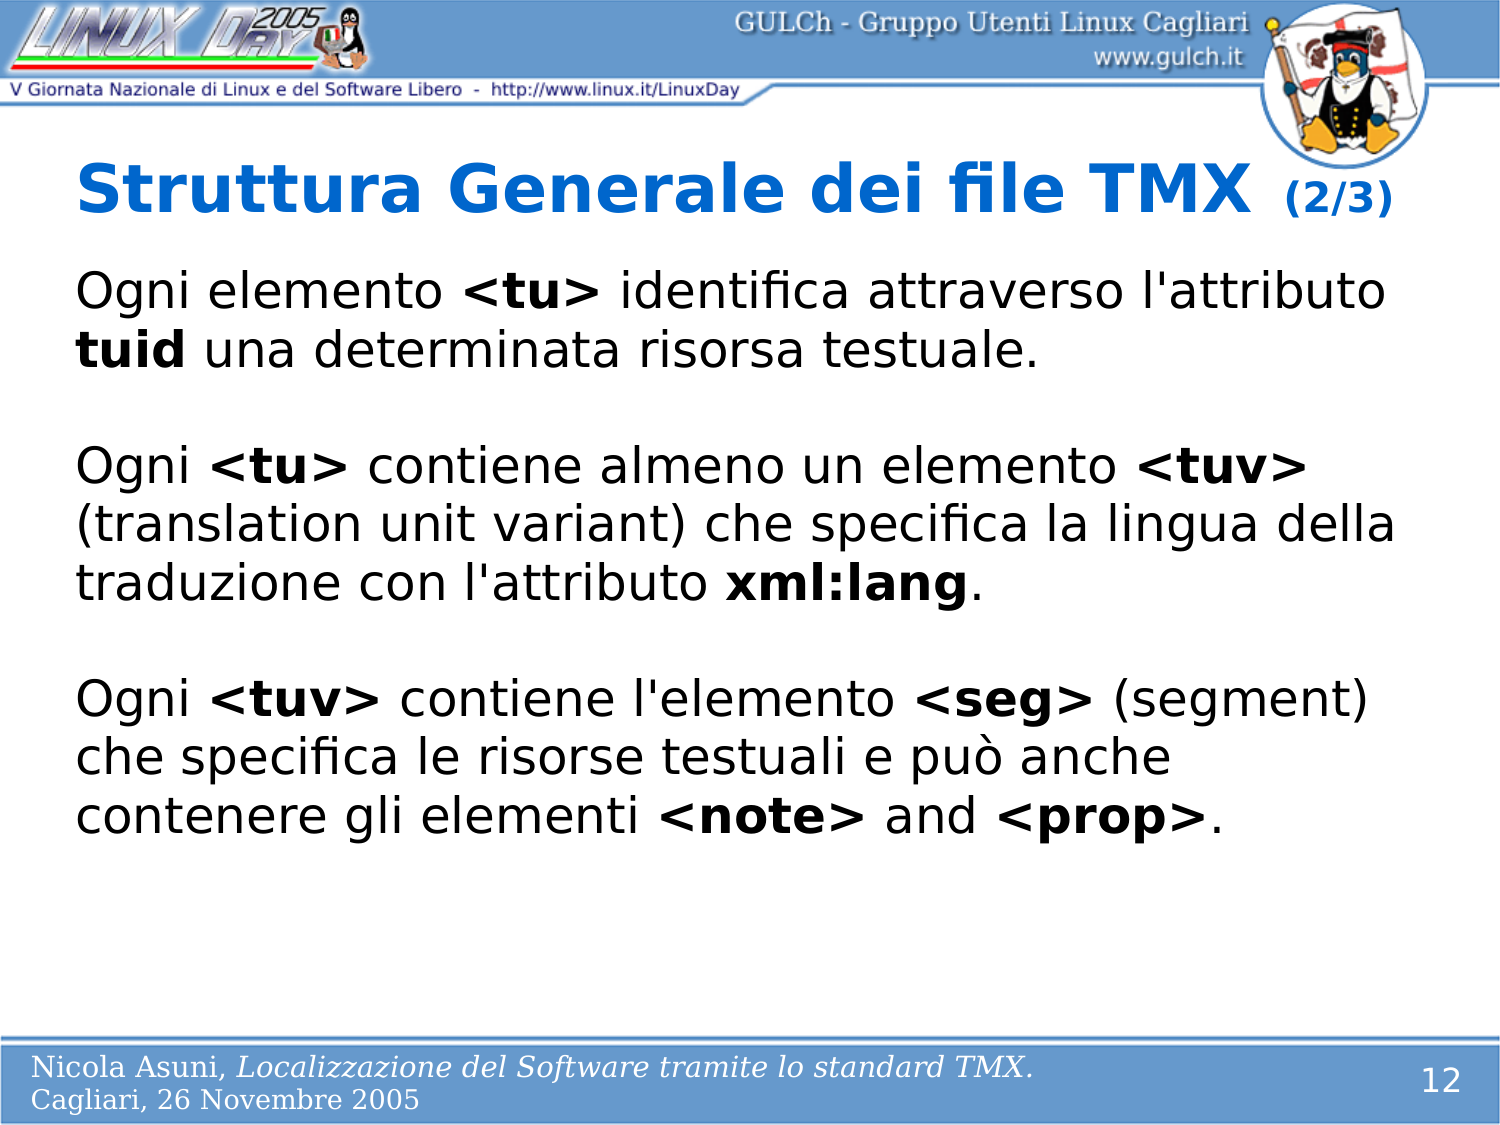

Struttura Generale dei file TMX (2/3)
Ogni elemento <tu> identifica attraverso l'attributo tuid una determinata risorsa testuale.
Ogni <tu> contiene almeno un elemento <tuv> (translation unit variant) che specifica la lingua della traduzione con l'attributo xml:lang.
Ogni <tuv> contiene l'elemento <seg> (segment) che specifica le risorse testuali e può anche contenere gli elementi <note> and <prop>.